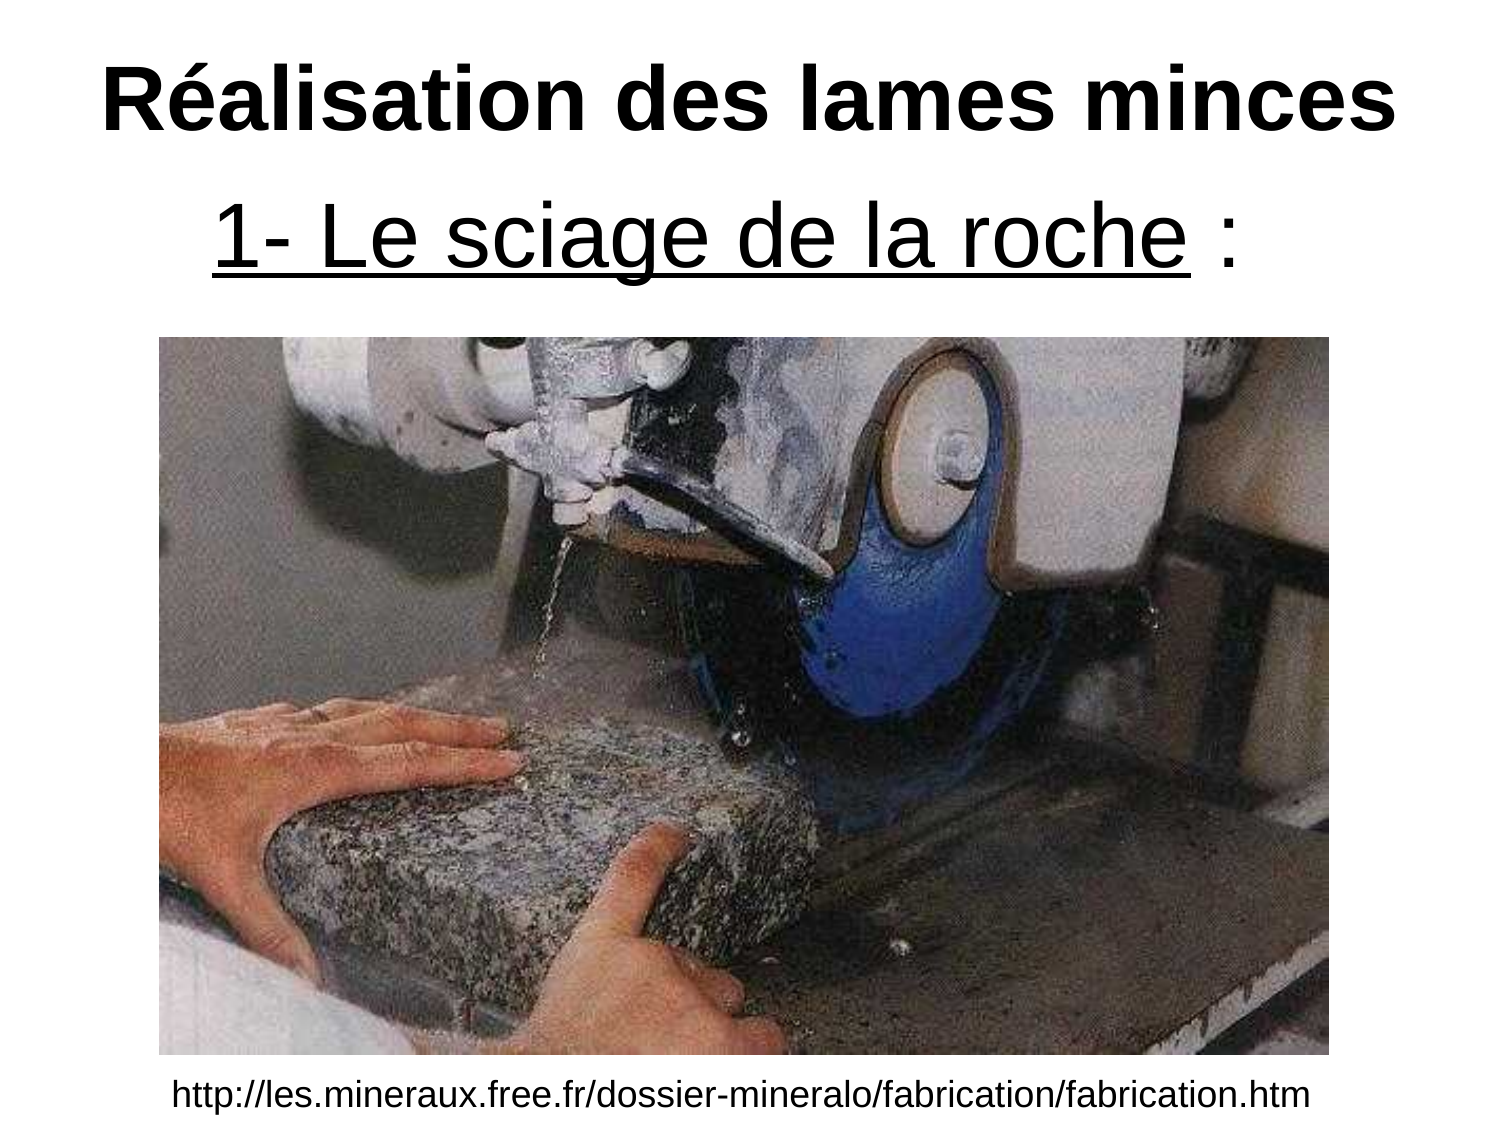

Réalisation des lames minces
# 1- Le sciage de la roche :
http://les.mineraux.free.fr/dossier-mineralo/fabrication/fabrication.htm